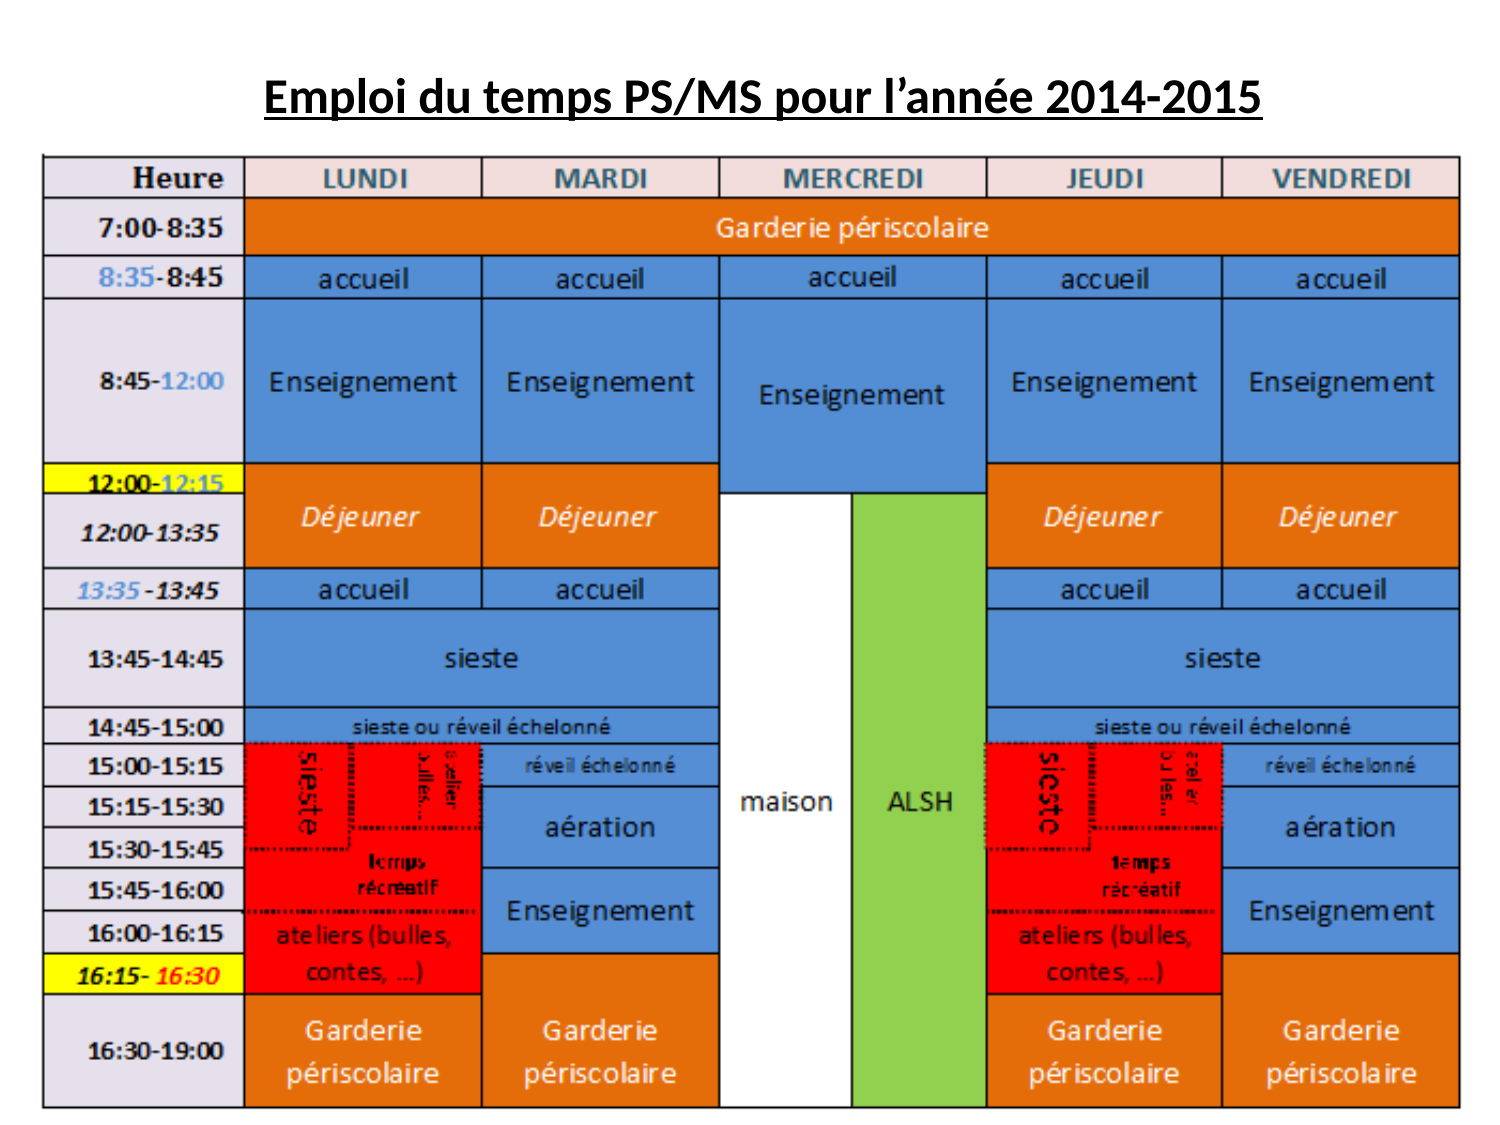

Emploi du temps PS/MS pour l’année 2014-2015